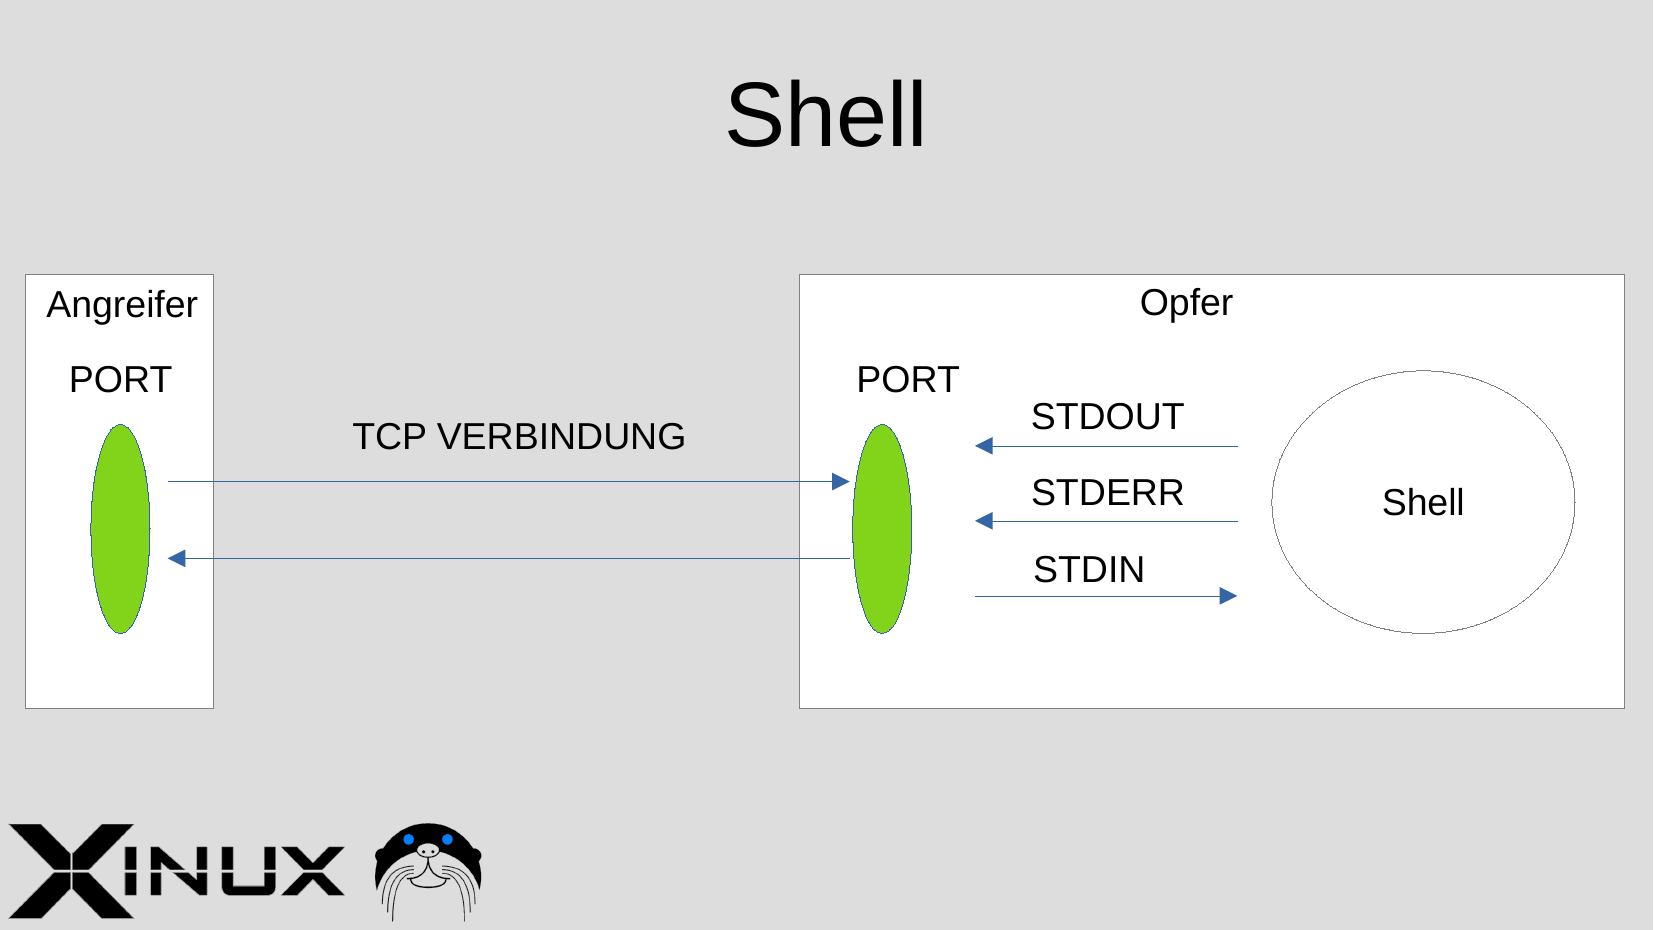

# Shell
Opfer
Angreifer
PORT
PORT
Shell
STDOUT
TCP VERBINDUNG
STDERR
STDIN